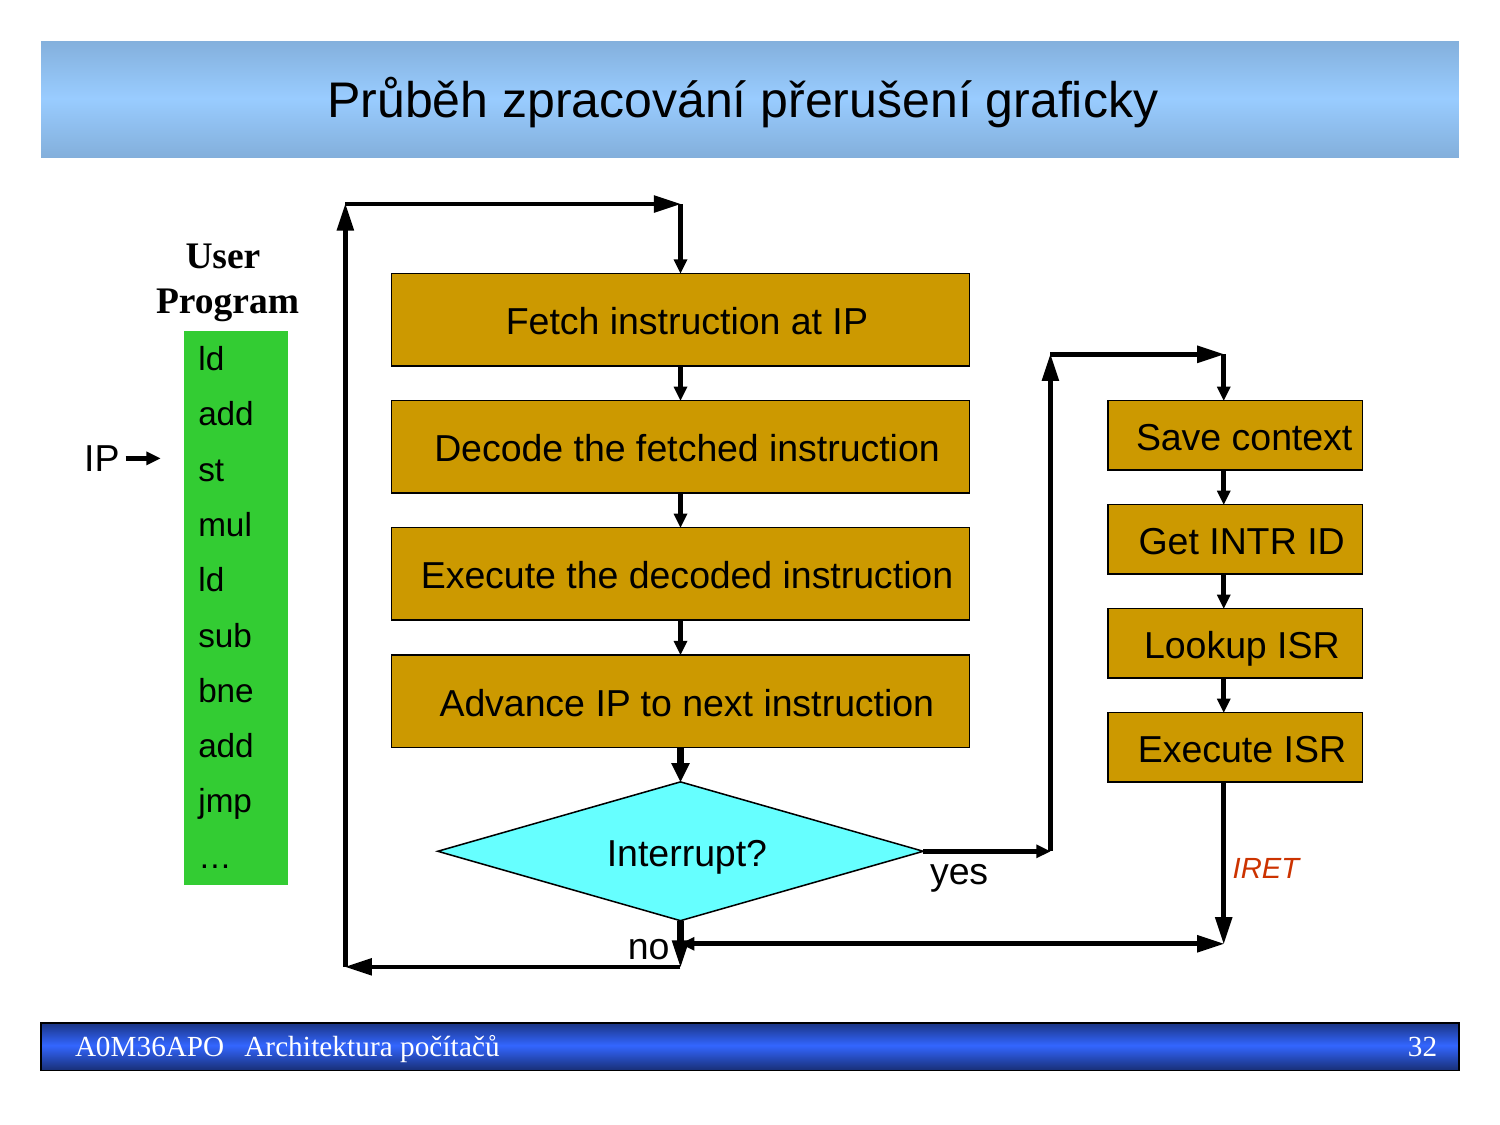

# Průběh zpracování přerušení graficky
User
Program
Fetch instruction at IP
| ld |
| --- |
| add |
| st |
| mul |
| ld |
| sub |
| bne |
| add |
| jmp |
| … |
Decode the fetched instruction
Save context
IP
Get INTR ID
Execute the decoded instruction
Lookup ISR
Advance IP to next instruction
Execute ISR
Interrupt?
yes
IRET
no
A0M36APO Architektura počítačů
32